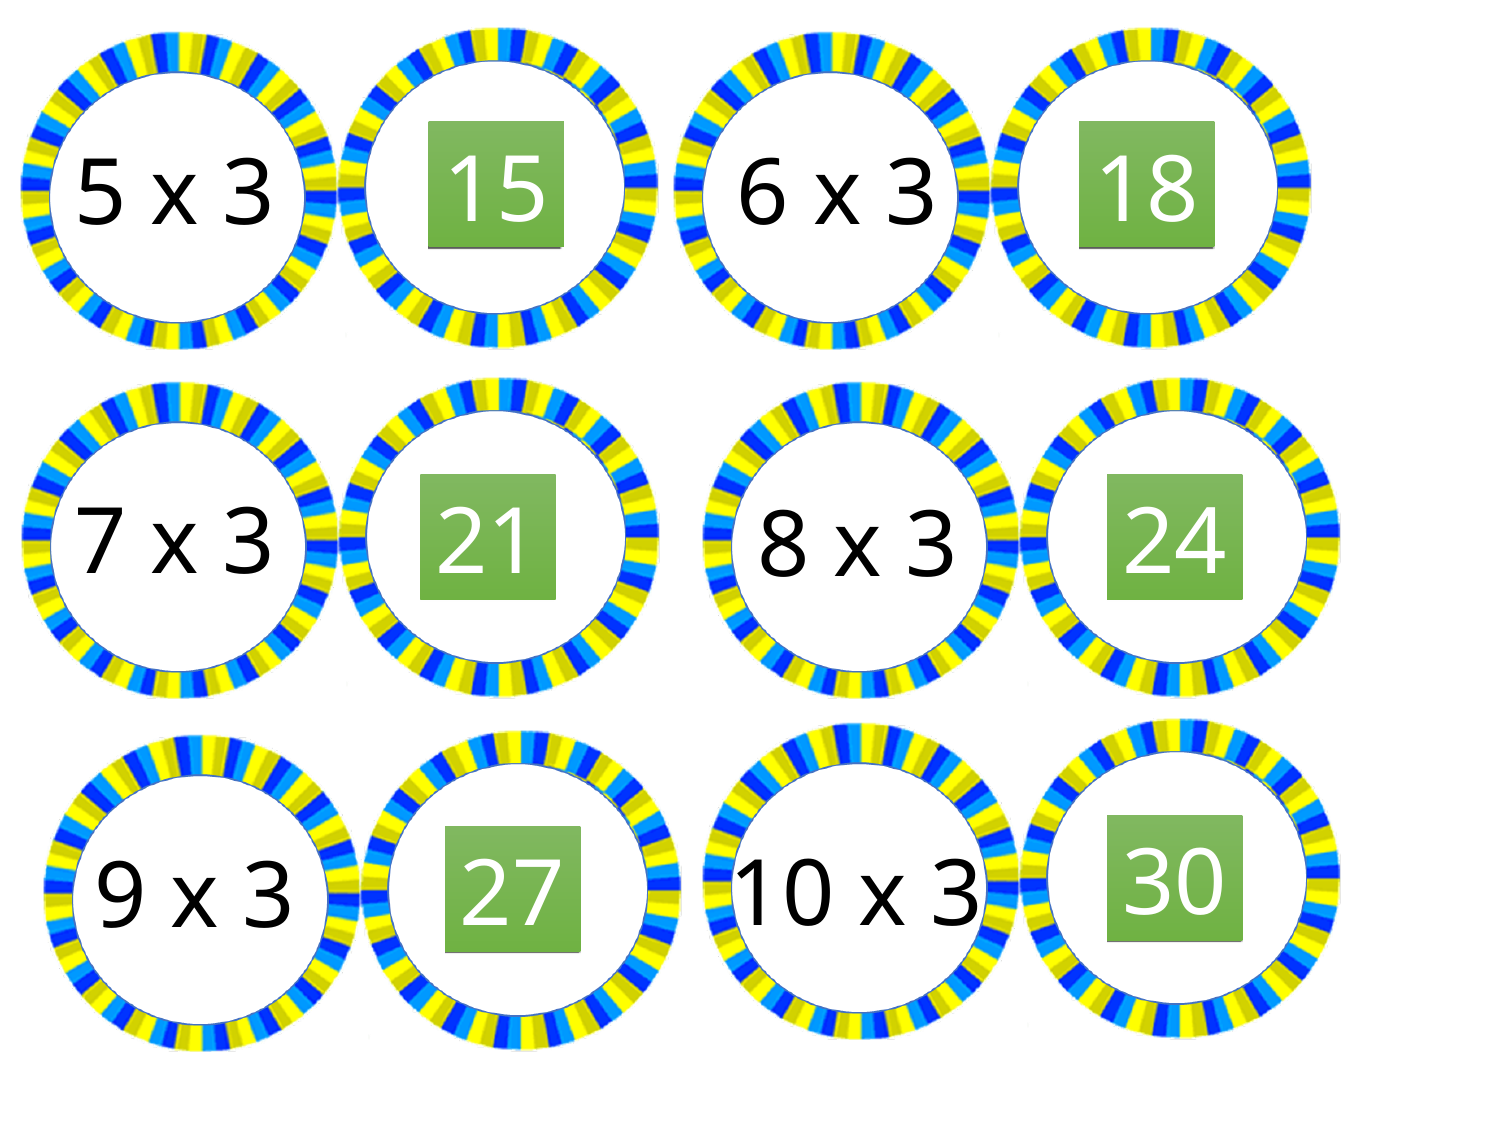

15
18
5 x 3
6 x 3
7 x 3
21
24
8 x 3
30
27
10 x 3
9 x 3